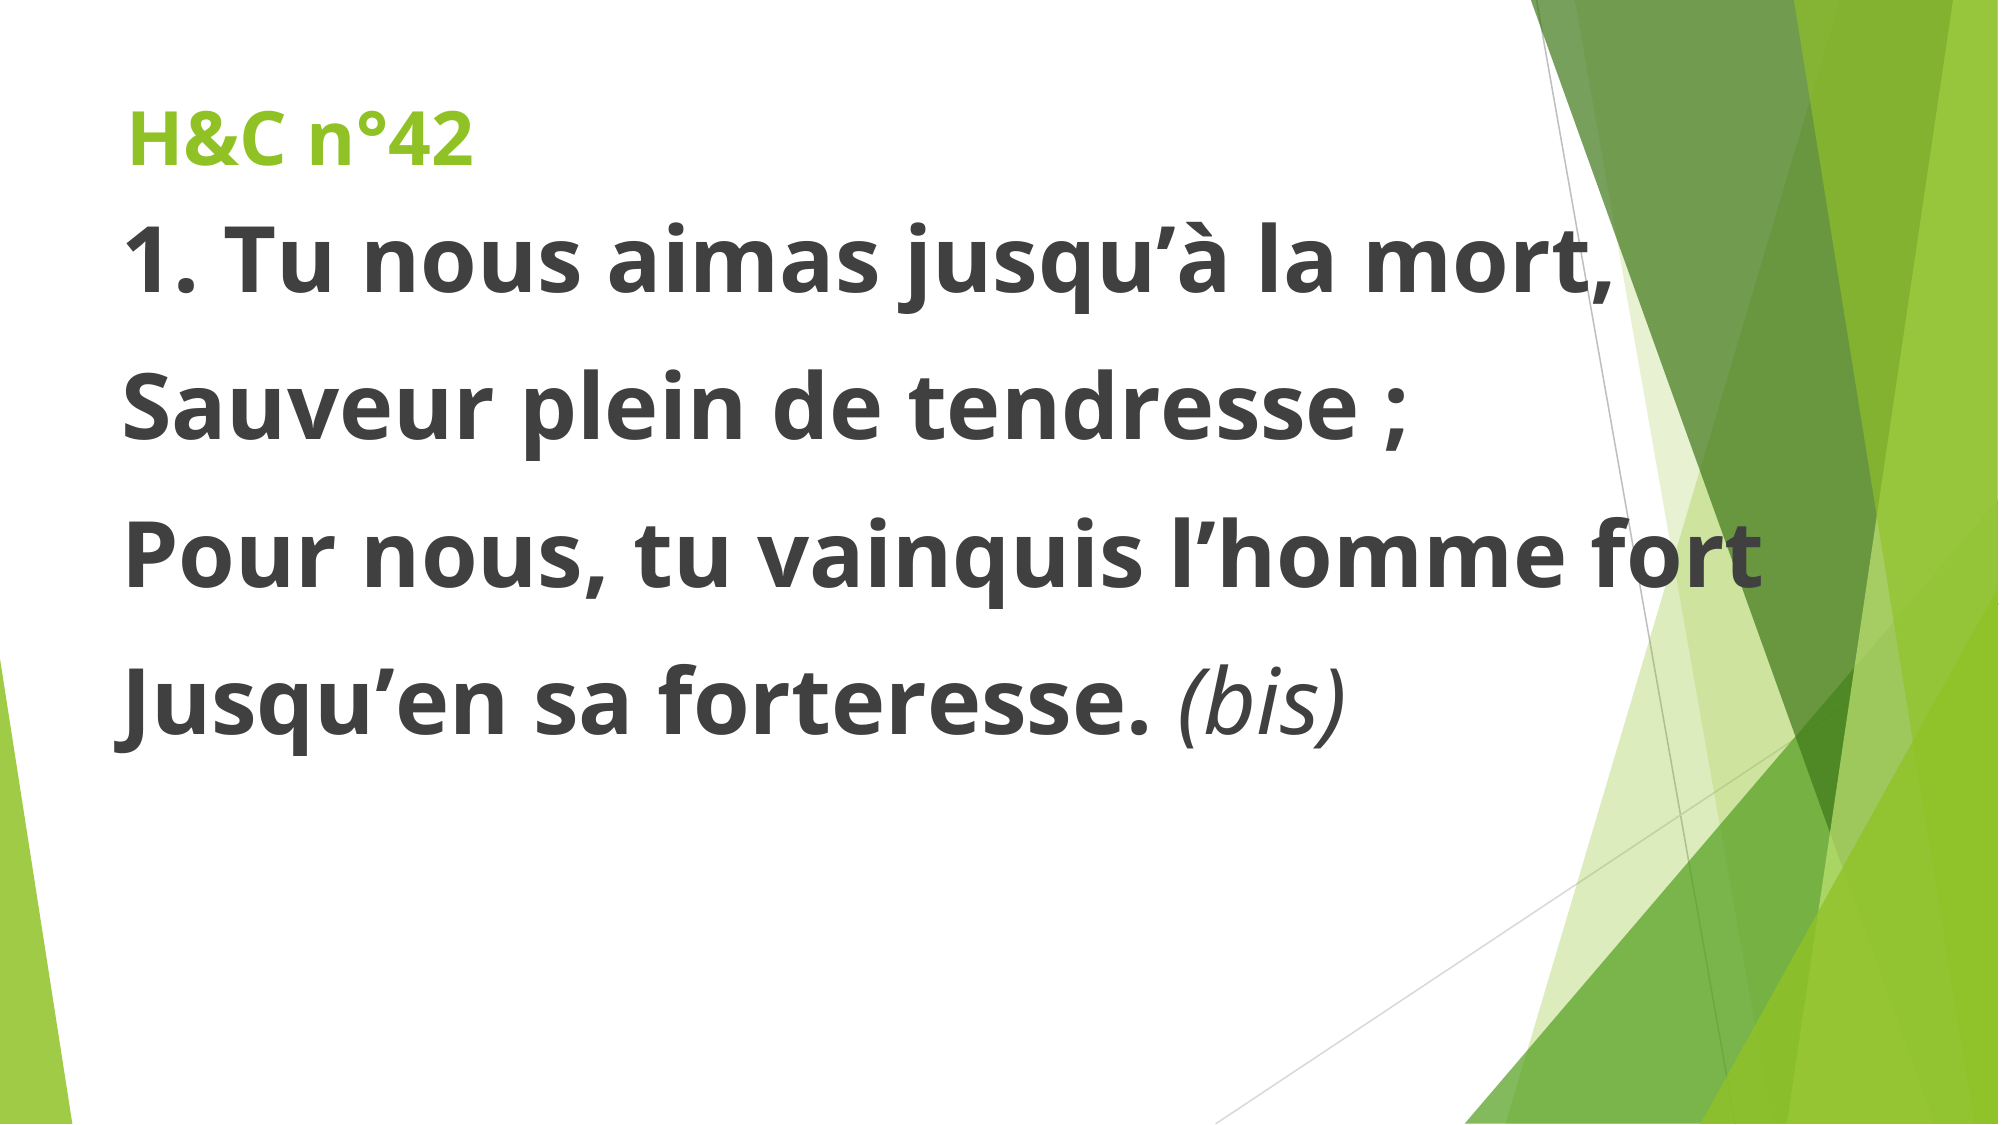

H&C n°42
1. Tu nous aimas jusqu’à la mort,
Sauveur plein de tendresse ;
Pour nous, tu vainquis l’homme fort
Jusqu’en sa forteresse. (bis)